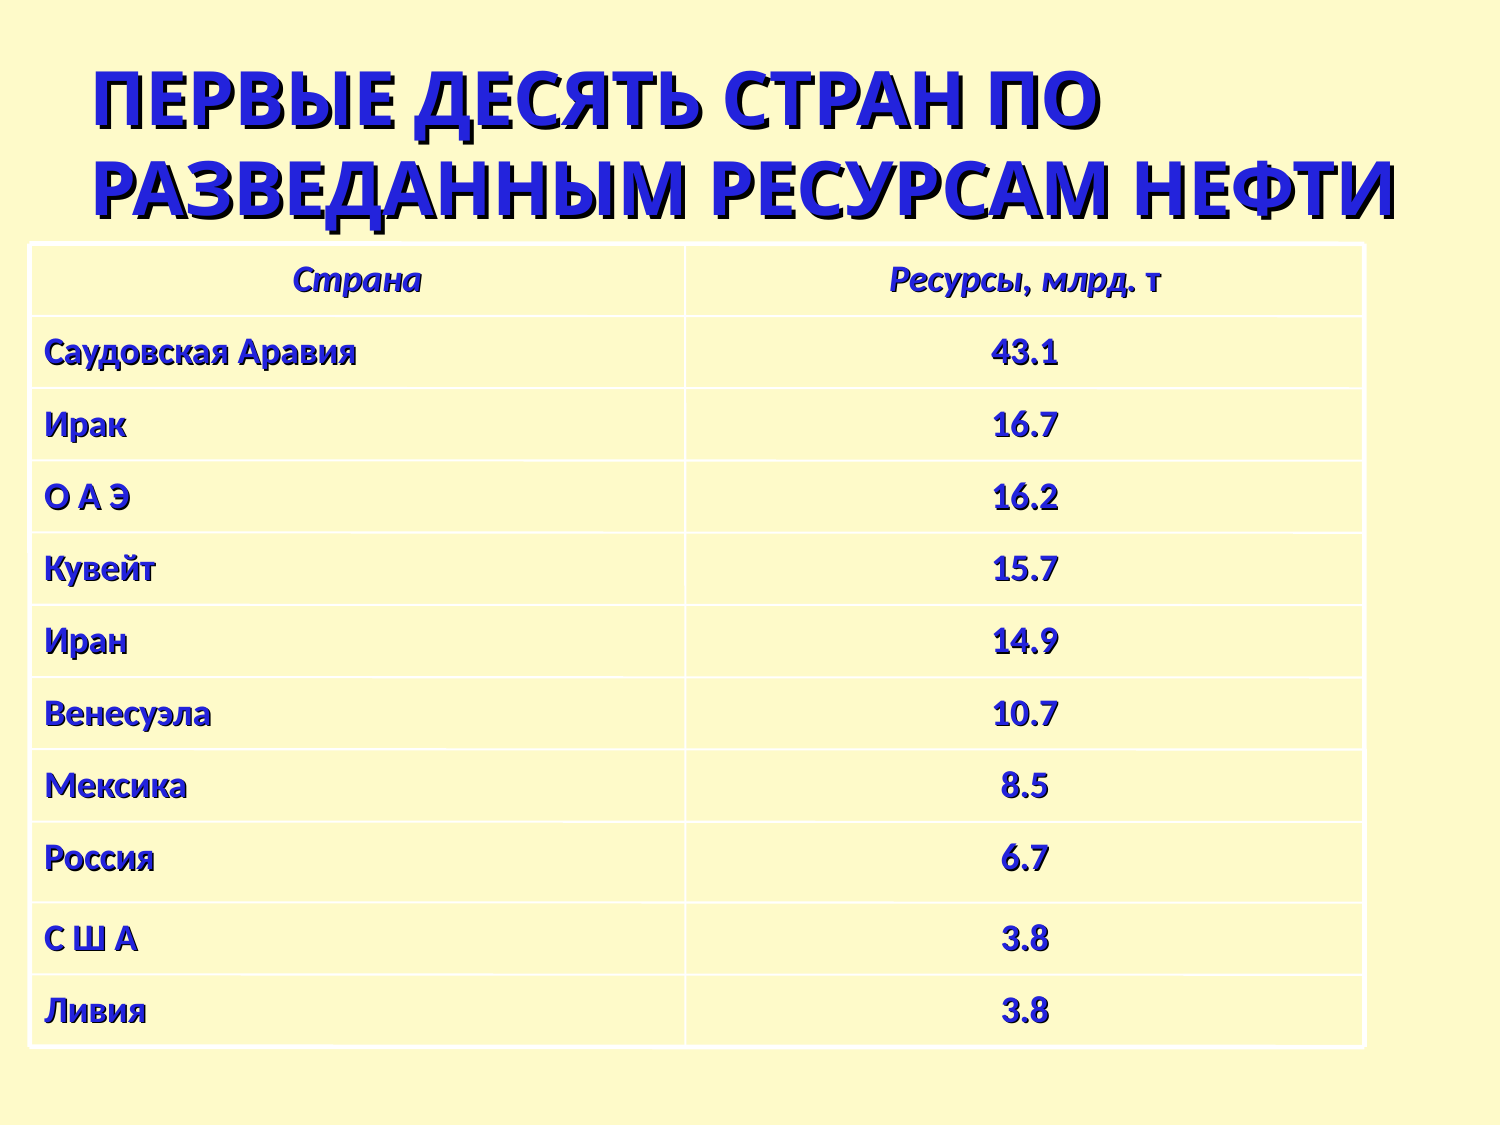

# Первые десять стран по разведанным ресурсам нефти
Страна
Ресурсы, млрд. т
Саудовская Аравия
43.1
Ирак
16.7
О А Э
16.2
Кувейт
15.7
Иран
14.9
Венесуэла
10.7
Мексика
8.5
Россия
6.7
С Ш А
3.8
Ливия
3.8